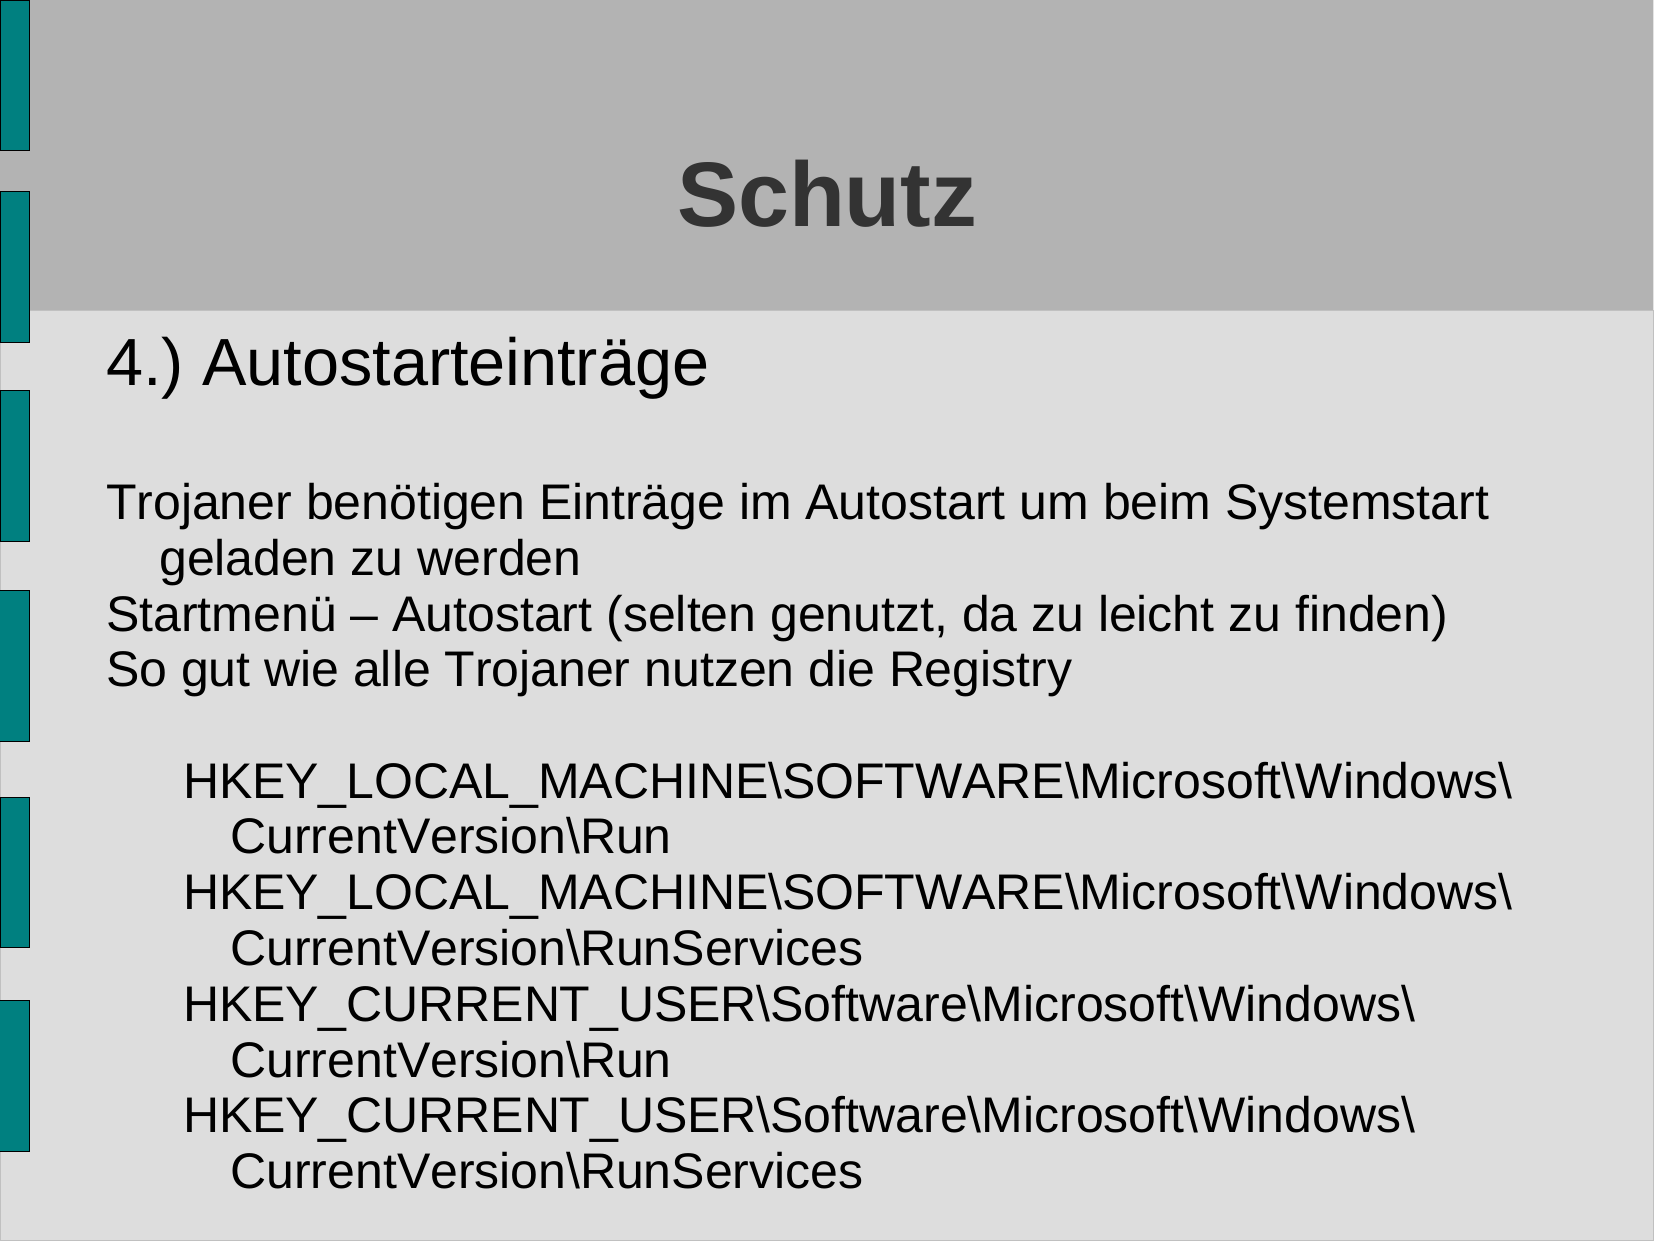

# Schutz
4.) Autostarteinträge
Trojaner benötigen Einträge im Autostart um beim Systemstart geladen zu werden
Startmenü – Autostart (selten genutzt, da zu leicht zu finden)
So gut wie alle Trojaner nutzen die Registry
HKEY_LOCAL_MACHINE\SOFTWARE\Microsoft\Windows\CurrentVersion\Run
HKEY_LOCAL_MACHINE\SOFTWARE\Microsoft\Windows\CurrentVersion\RunServices
HKEY_CURRENT_USER\Software\Microsoft\Windows\ CurrentVersion\Run
HKEY_CURRENT_USER\Software\Microsoft\Windows\ CurrentVersion\RunServices